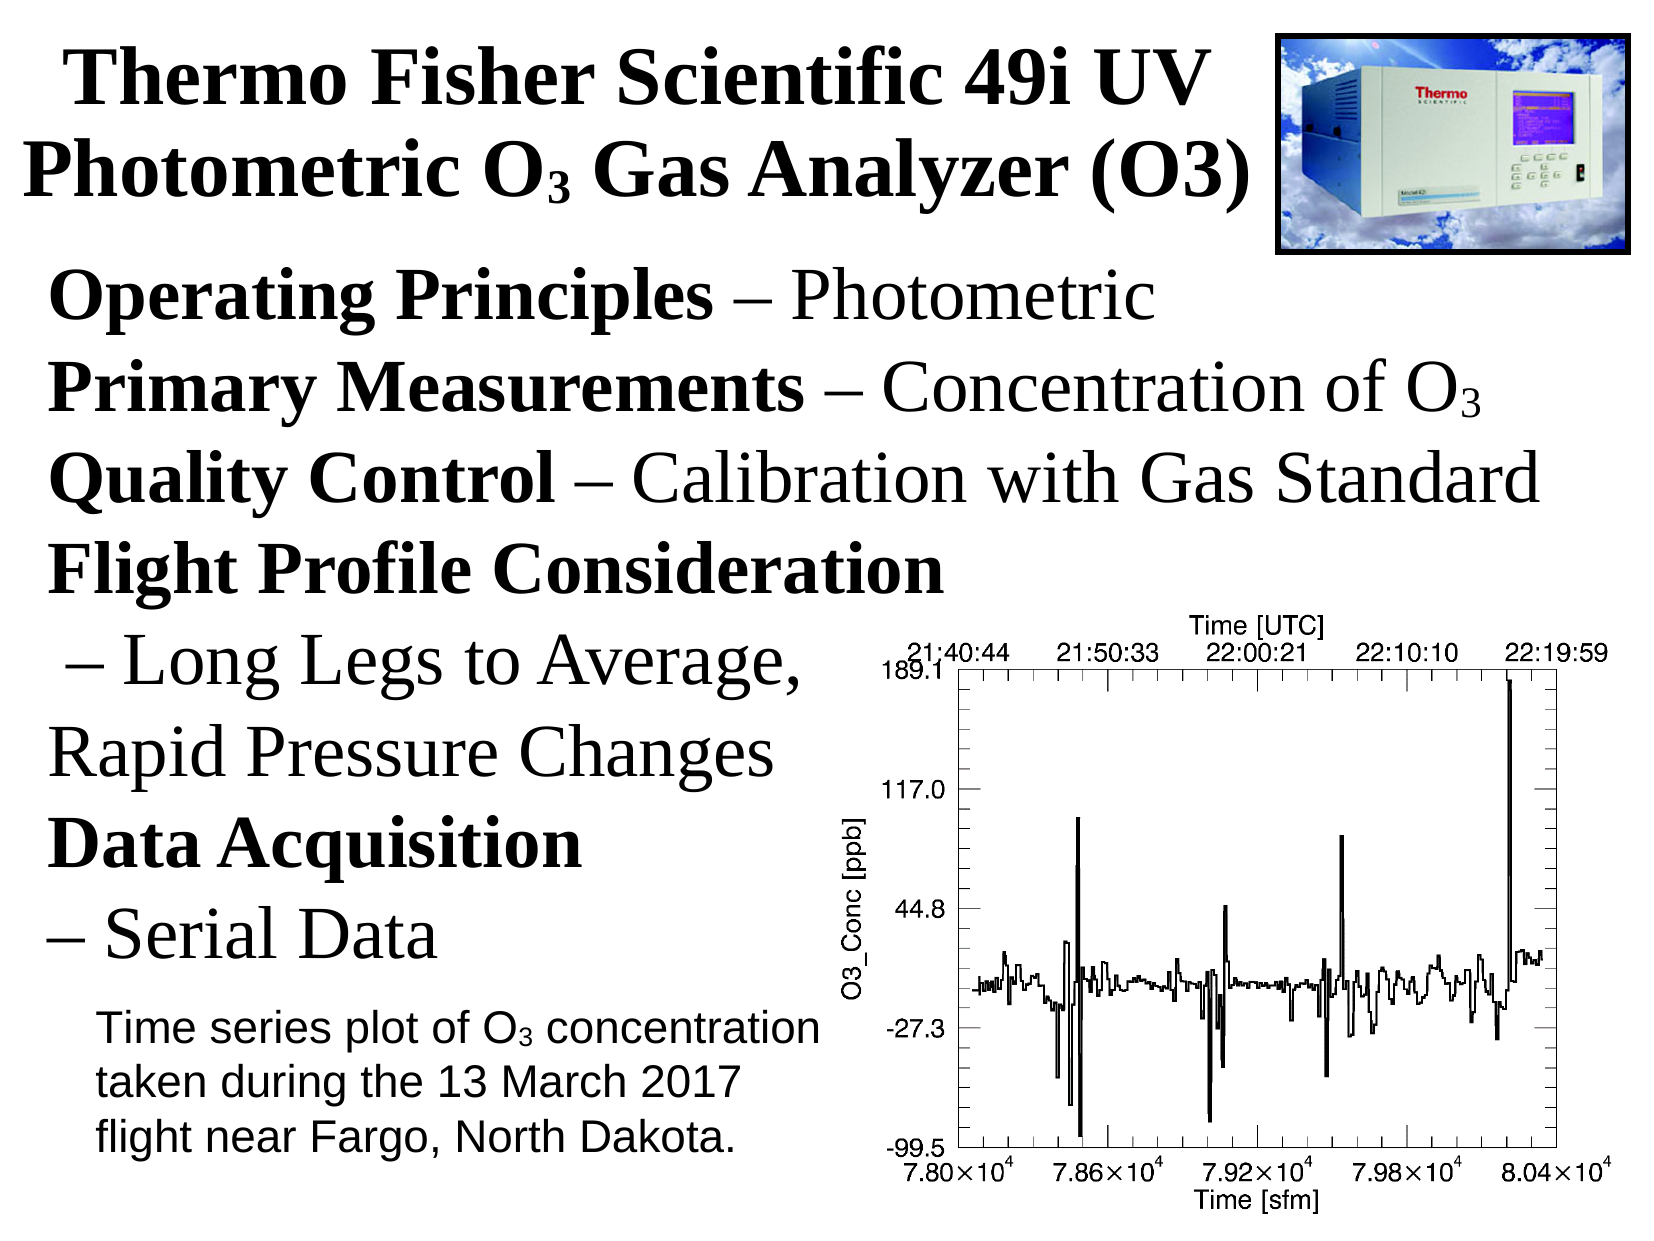

# Thermo Fisher Scientific 49i UV Photometric O3 Gas Analyzer (O3)
Operating Principles – Photometric
Primary Measurements – Concentration of O3
Quality Control – Calibration with Gas Standard
Flight Profile Consideration
 – Long Legs to Average,
Rapid Pressure Changes
Data Acquisition
– Serial Data
Time series plot of O3 concentration taken during the 13 March 2017 flight near Fargo, North Dakota.